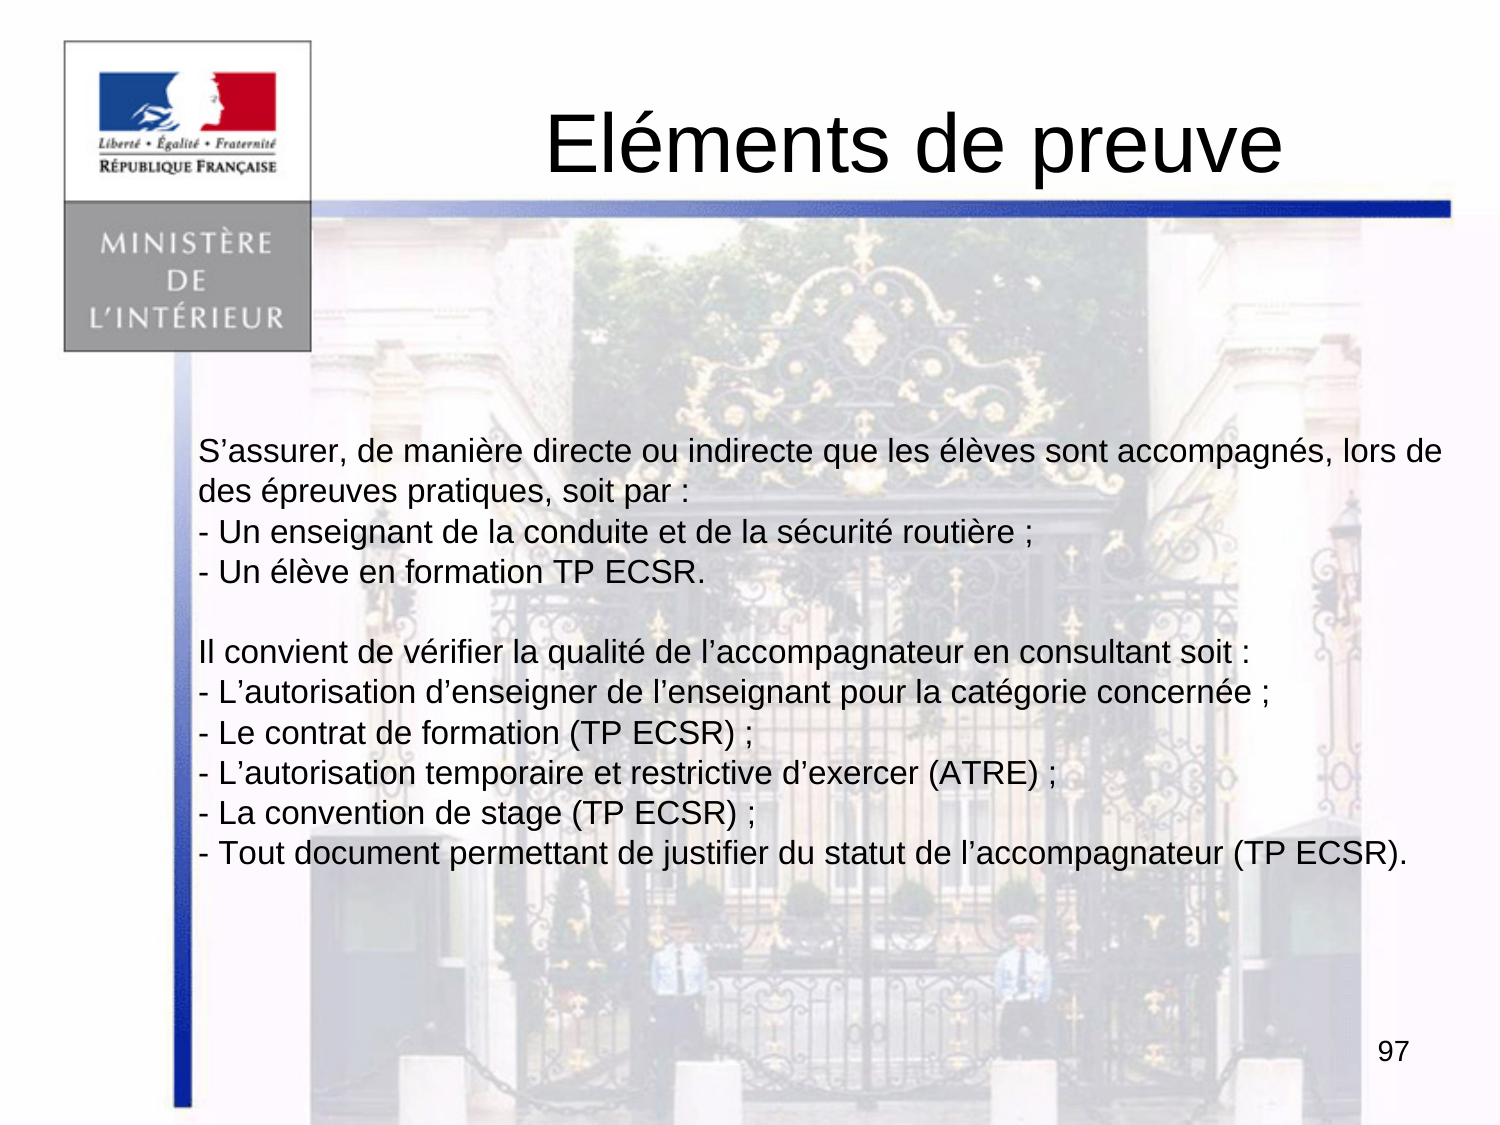

# Eléments de preuve
S’assurer, de manière directe ou indirecte que les élèves sont accompagnés, lors de
des épreuves pratiques, soit par :
- Un enseignant de la conduite et de la sécurité routière ;
- Un élève en formation TP ECSR.
Il convient de vérifier la qualité de l’accompagnateur en consultant soit :
- L’autorisation d’enseigner de l’enseignant pour la catégorie concernée ;
- Le contrat de formation (TP ECSR) ;
- L’autorisation temporaire et restrictive d’exercer (ATRE) ;
- La convention de stage (TP ECSR) ;
- Tout document permettant de justifier du statut de l’accompagnateur (TP ECSR).